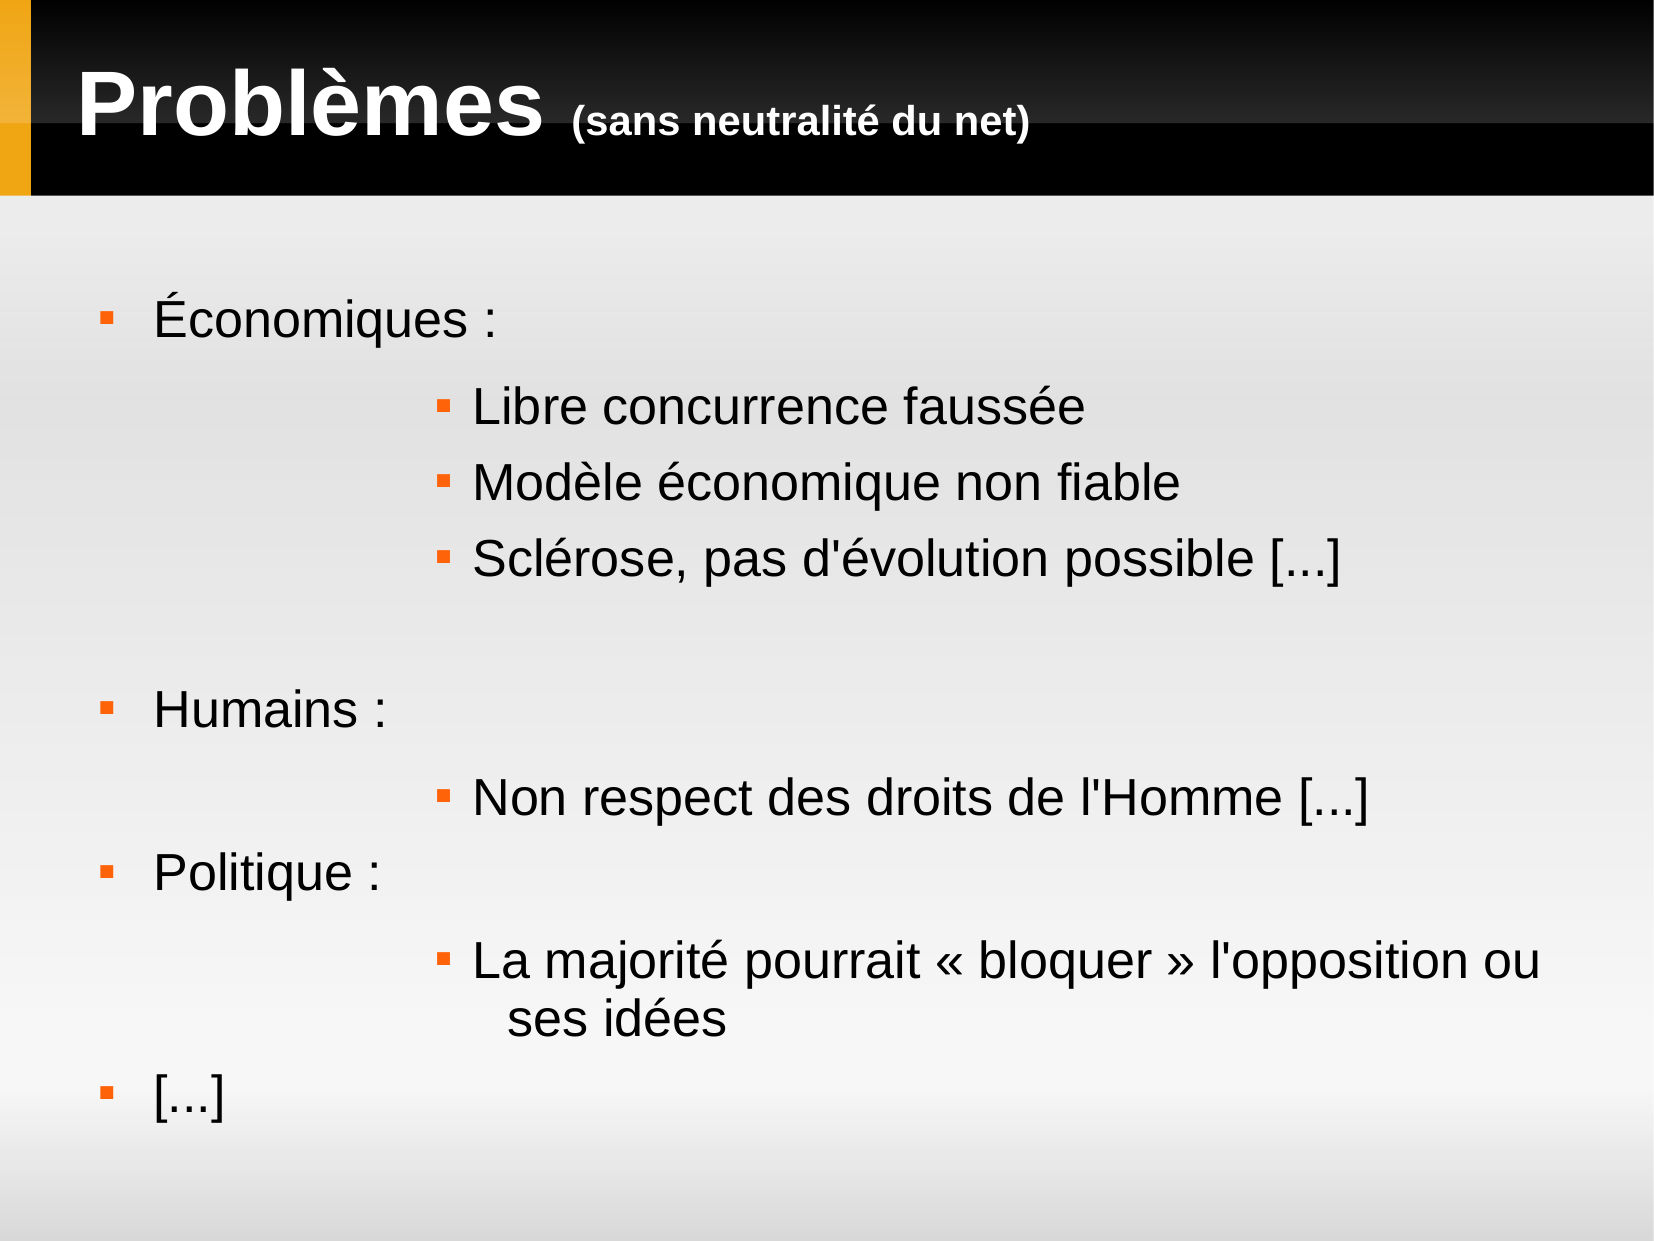

# Problèmes (sans neutralité du net)
Économiques :
Libre concurrence faussée
Modèle économique non fiable
Sclérose, pas d'évolution possible [...]
Humains :
Non respect des droits de l'Homme [...]
Politique :
La majorité pourrait « bloquer » l'opposition ou ses idées
[...]